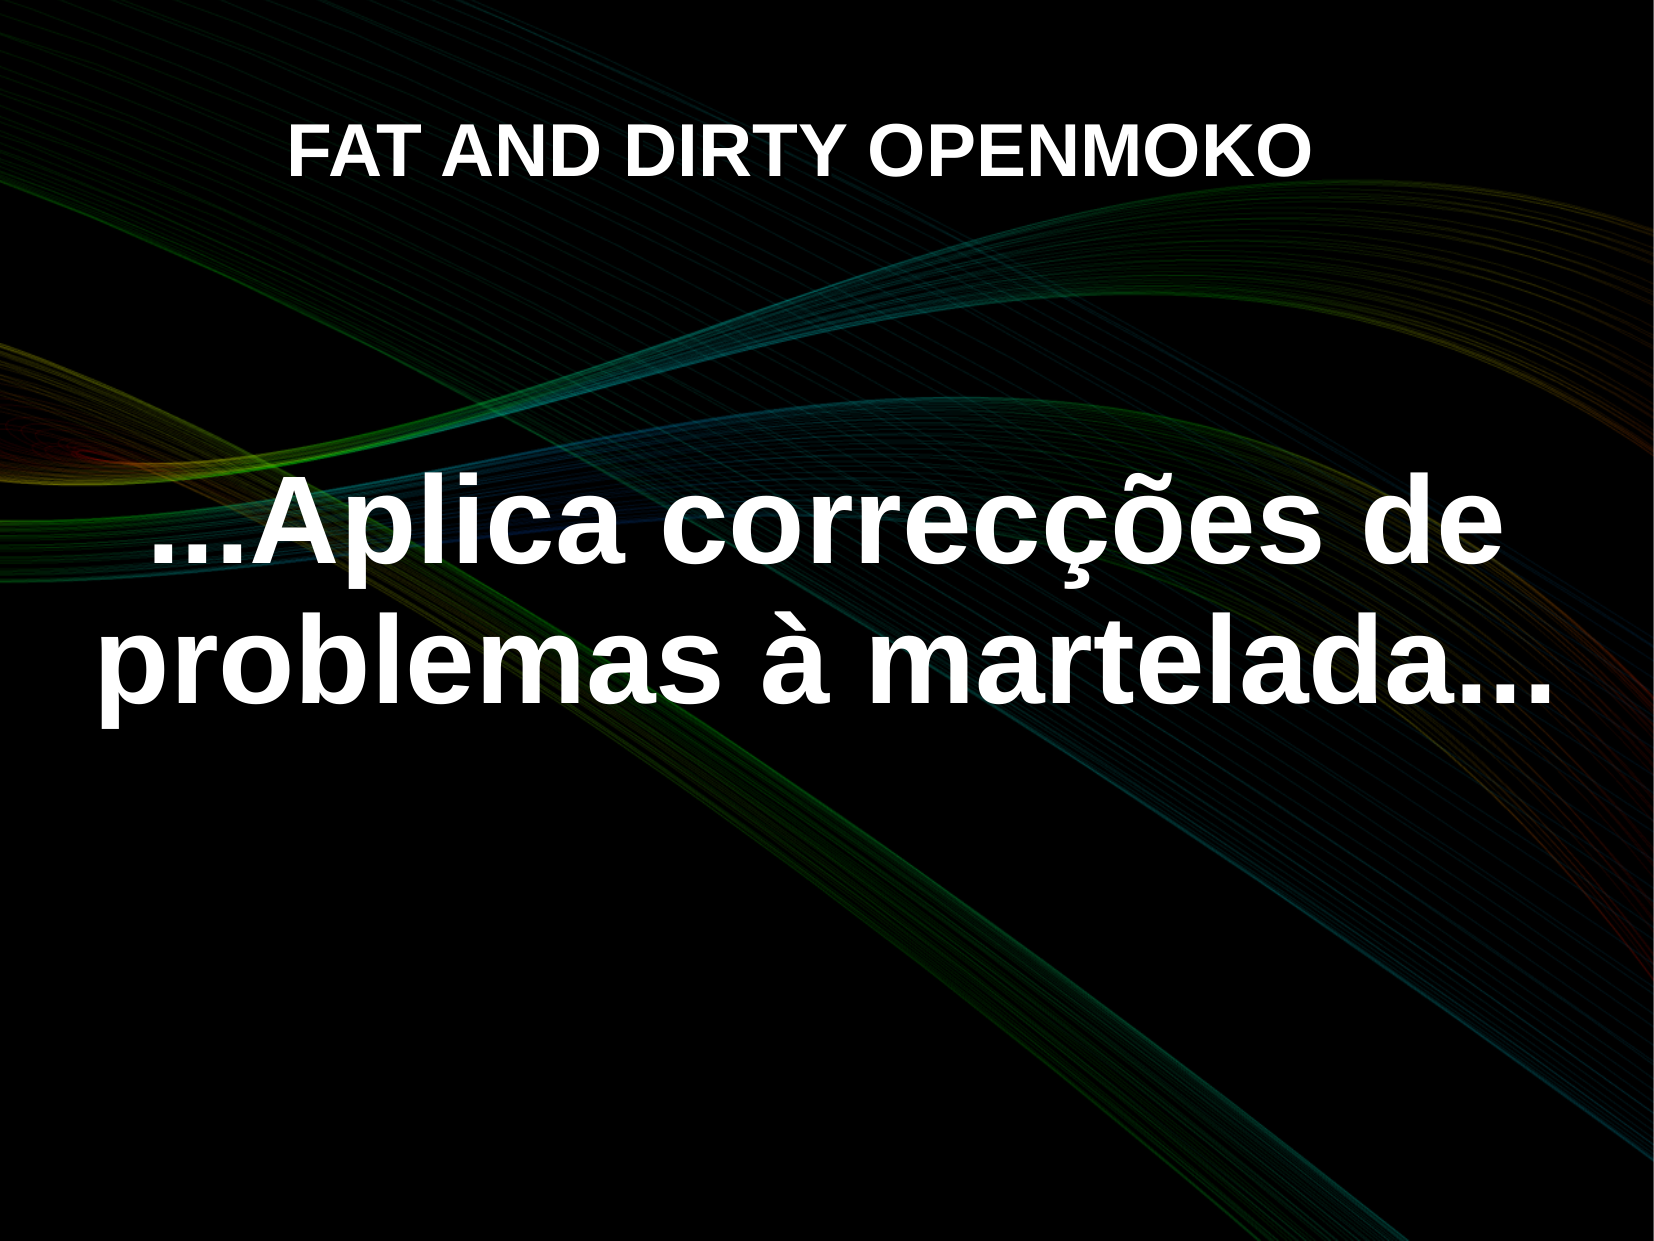

# FAT AND DIRTY OPENMOKO
...Aplica correcções de problemas à martelada...